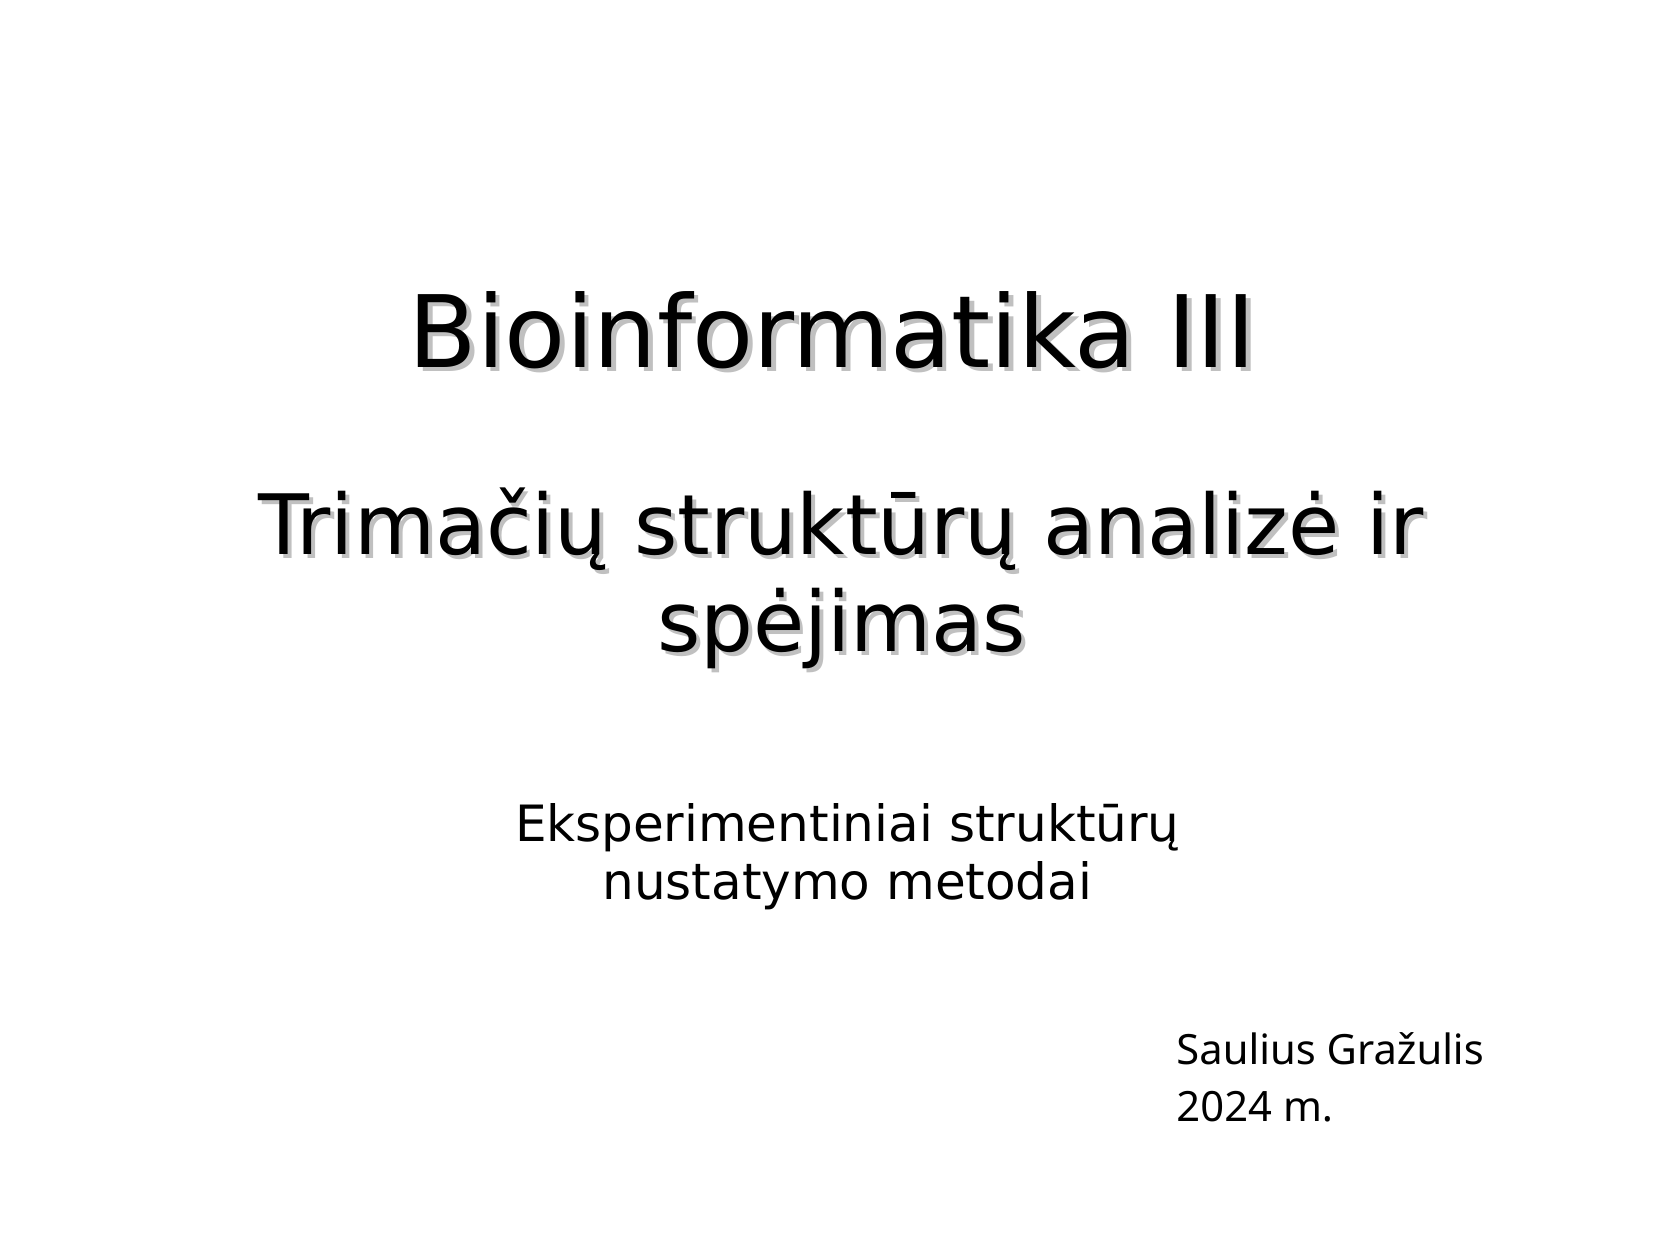

# Bioinformatika III
Trimačių struktūrų analizė ir spėjimas
Eksperimentiniai struktūrų nustatymo metodai
Saulius Gražulis
2024 m.